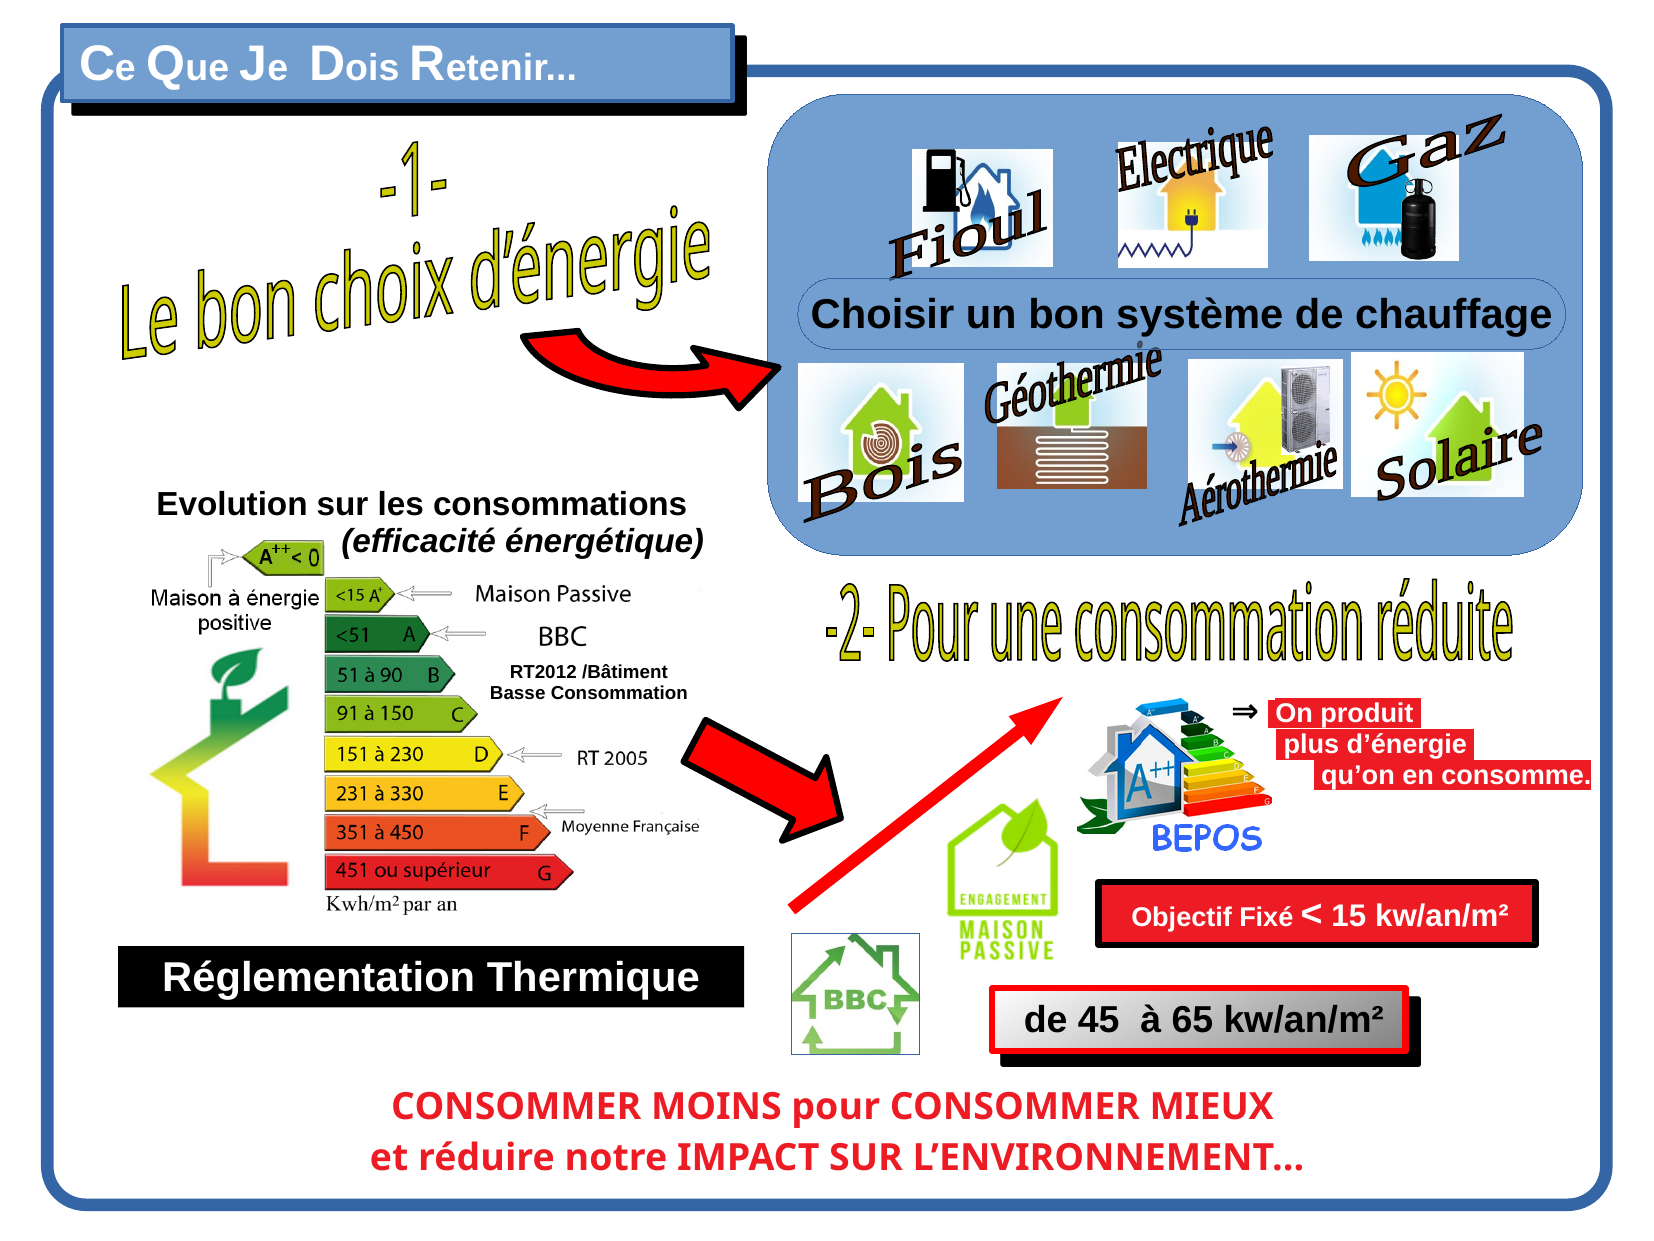

Ce Que Je Dois Retenir...
-1-
Le bon choix d’énergie
Gaz
Electrique
Fioul
Choisir un bon système de chauffage
Géothermie
Solaire
Bois
Aérothermie
Evolution sur les consommations
 (efficacité énergétique)
RT2012 /Bâtiment Basse Consommation
Réglementation Thermique
-2- Pour une consommation réduite
⇒ On produit
 plus d’énergie
 qu’on en consomme.
 Objectif Fixé < 15 kw/an/m²
 de 45 à 65 kw/an/m²
CONSOMMER MOINS pour CONSOMMER MIEUX
 et réduire notre IMPACT SUR L’ENVIRONNEMENT...